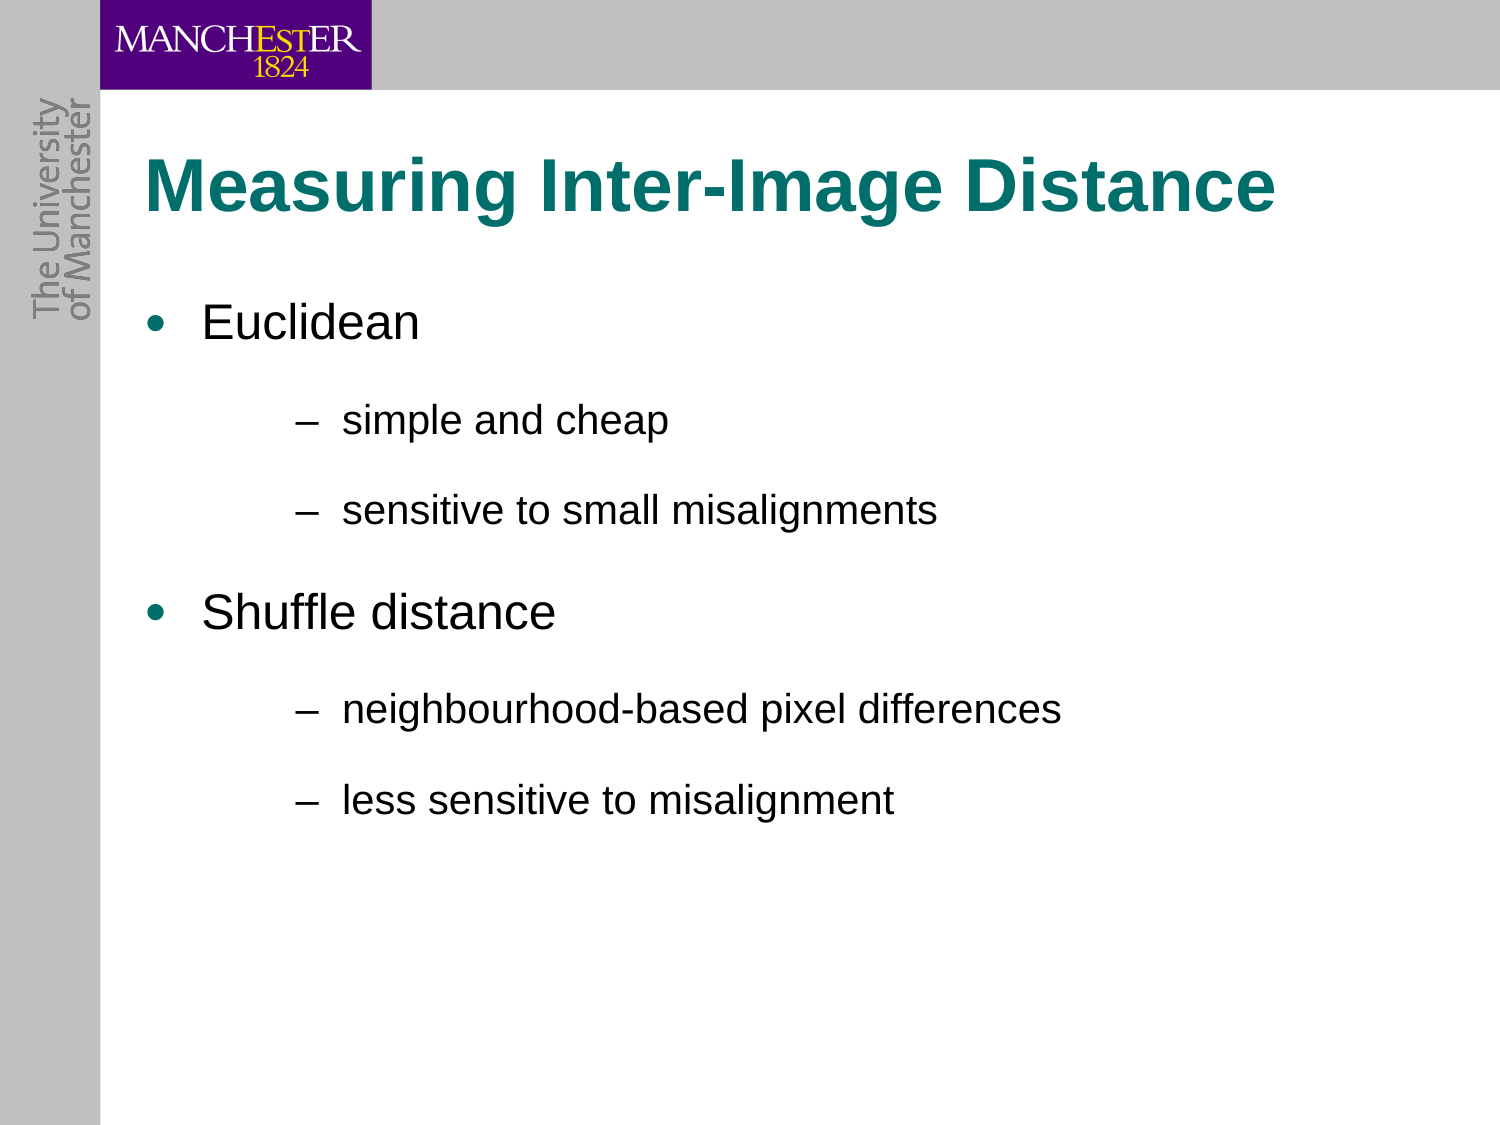

# Measuring Inter-Image Distance
Euclidean
simple and cheap
sensitive to small misalignments
Shuffle distance
neighbourhood-based pixel differences
less sensitive to misalignment